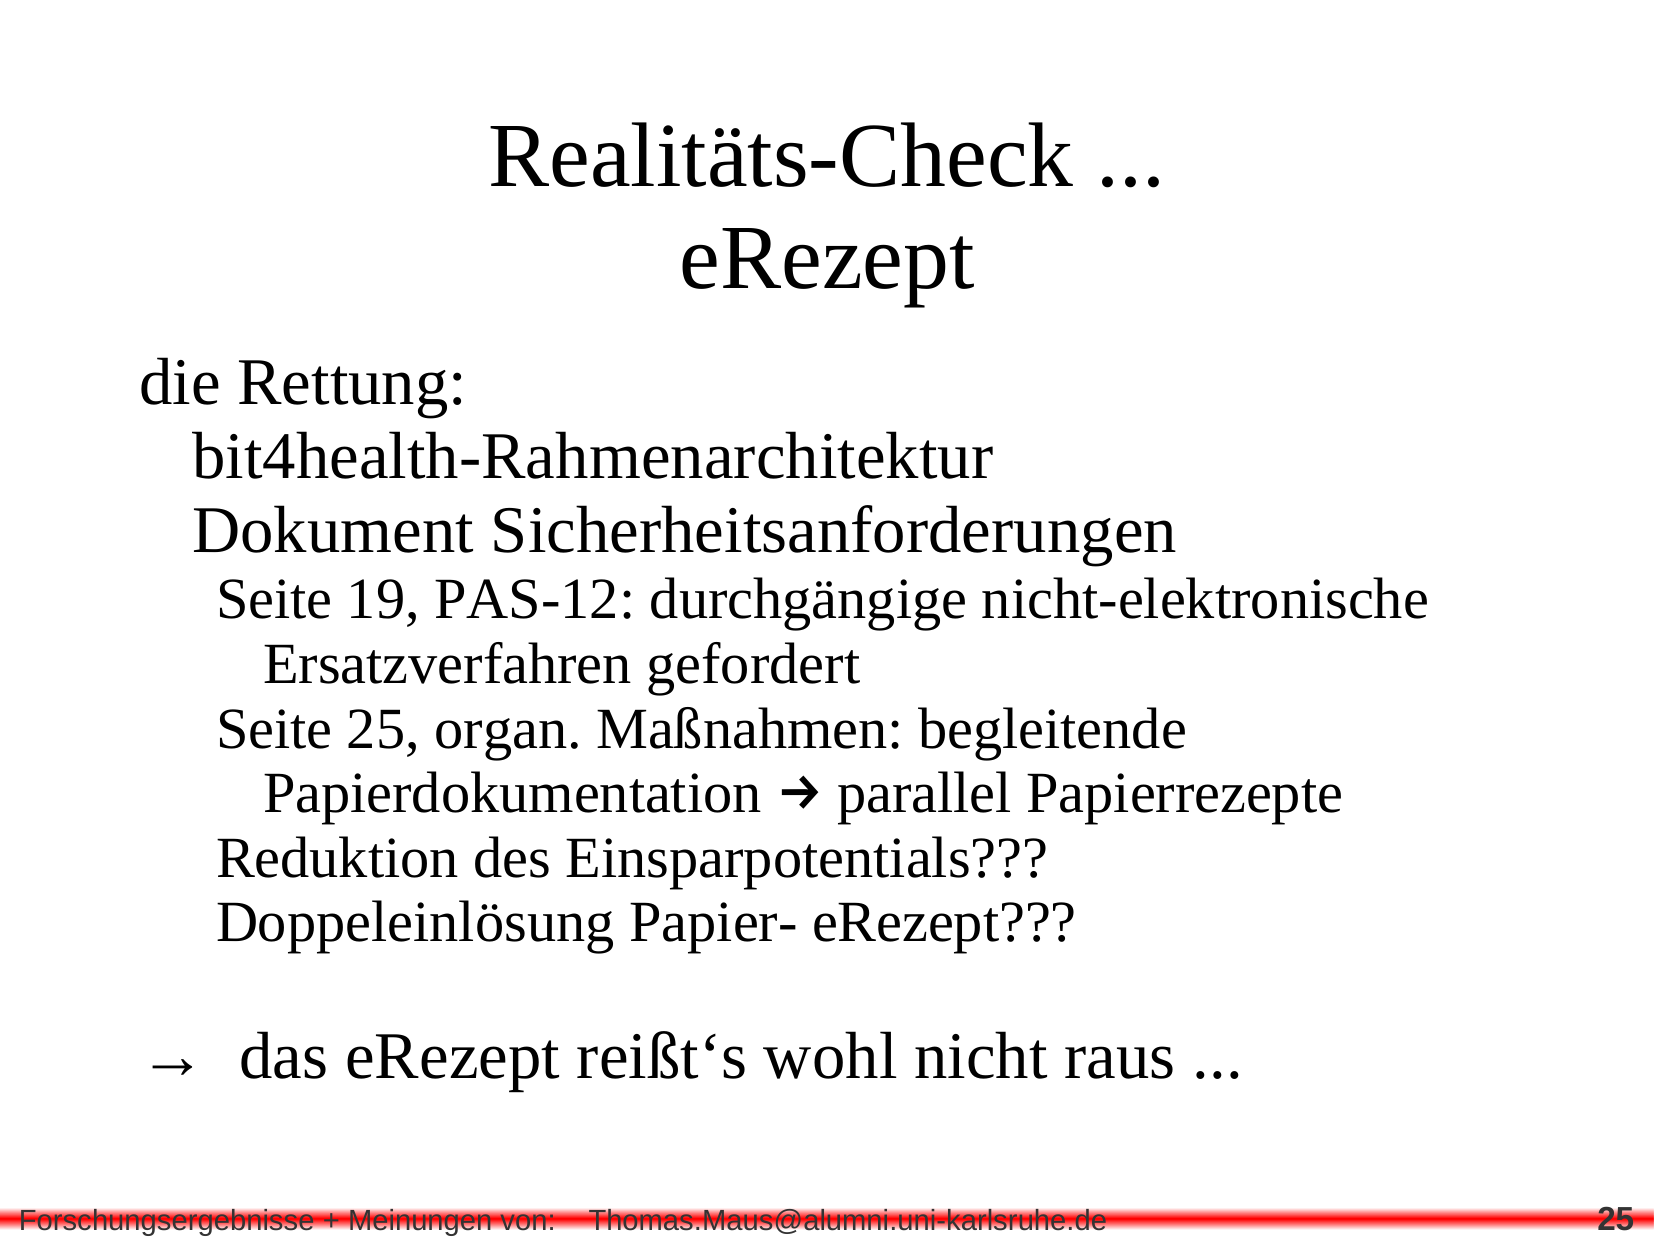

# Realitäts-Check ... eRezept
die Rettung:
bit4health-Rahmenarchitektur
Dokument Sicherheitsanforderungen
Seite 19, PAS-12: durchgängige nicht-elektronische Ersatzverfahren gefordert
Seite 25, organ. Maßnahmen: begleitende Papierdokumentation → parallel Papierrezepte
Reduktion des Einsparpotentials???
Doppeleinlösung Papier- eRezept???
→ das eRezept reißt‘s wohl nicht raus ...